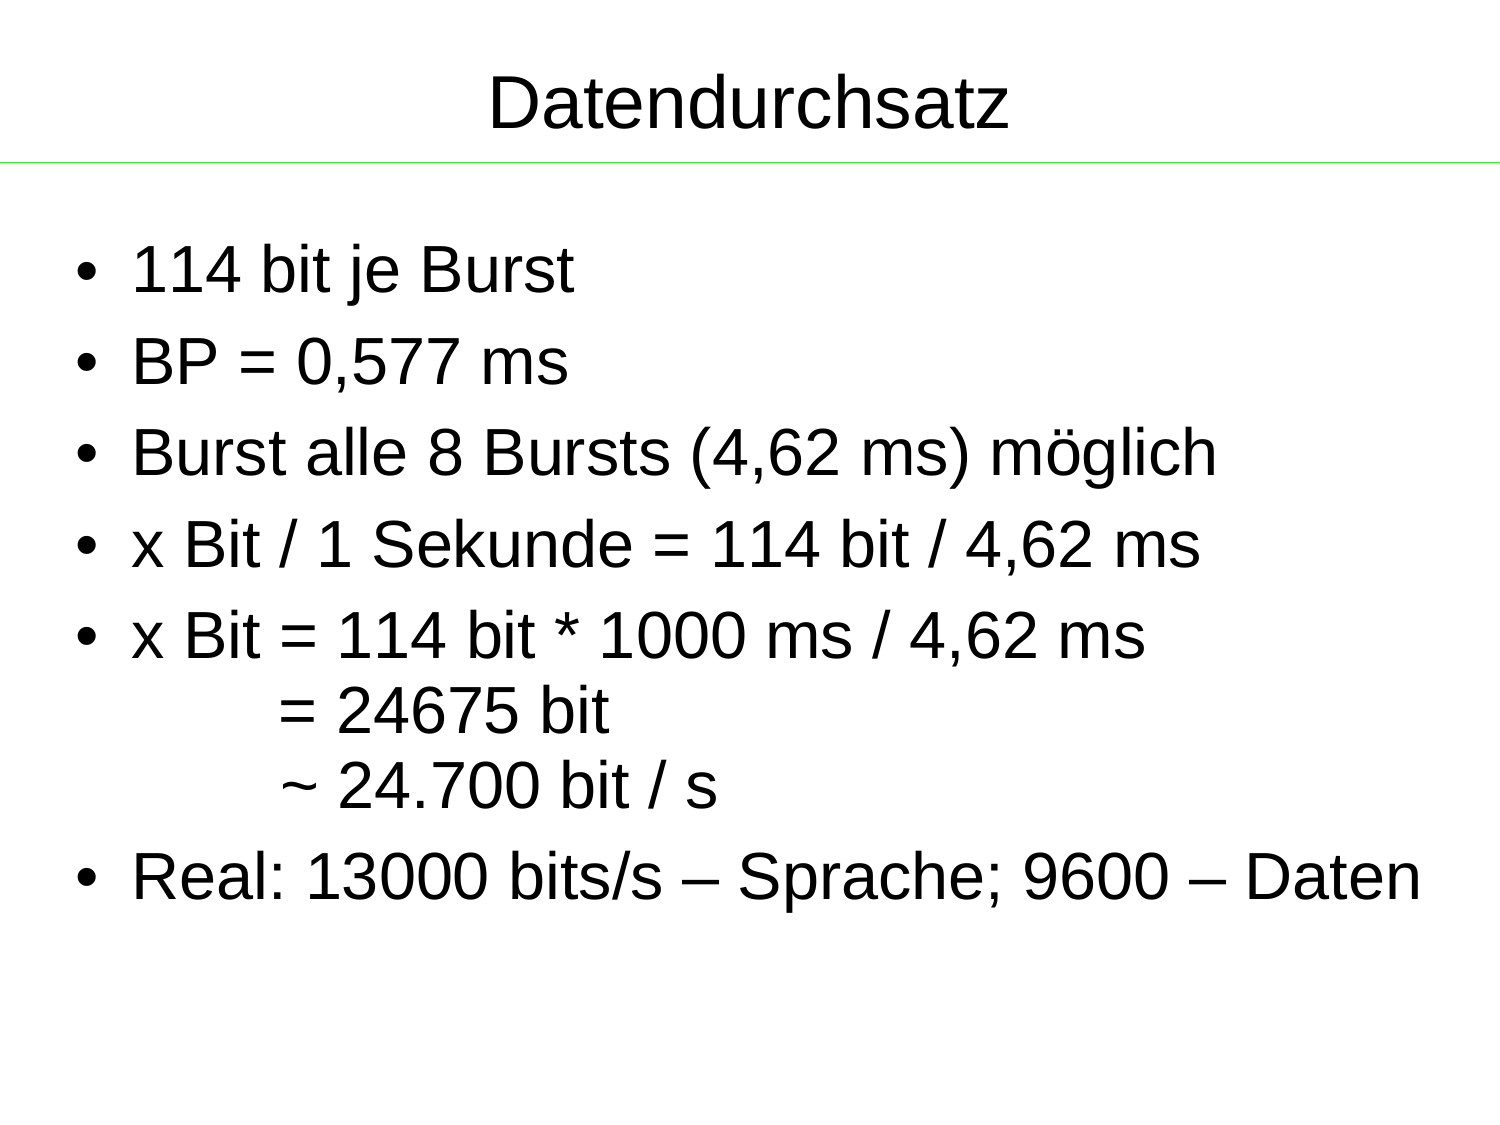

# Datendurchsatz
114 bit je Burst
BP = 0,577 ms
Burst alle 8 Bursts (4,62 ms) möglich
x Bit / 1 Sekunde = 114 bit / 4,62 ms
x Bit = 114 bit * 1000 ms / 4,62 ms
 = 24675 bit
	 ~ 24.700 bit / s
Real: 13000 bits/s – Sprache; 9600 – Daten